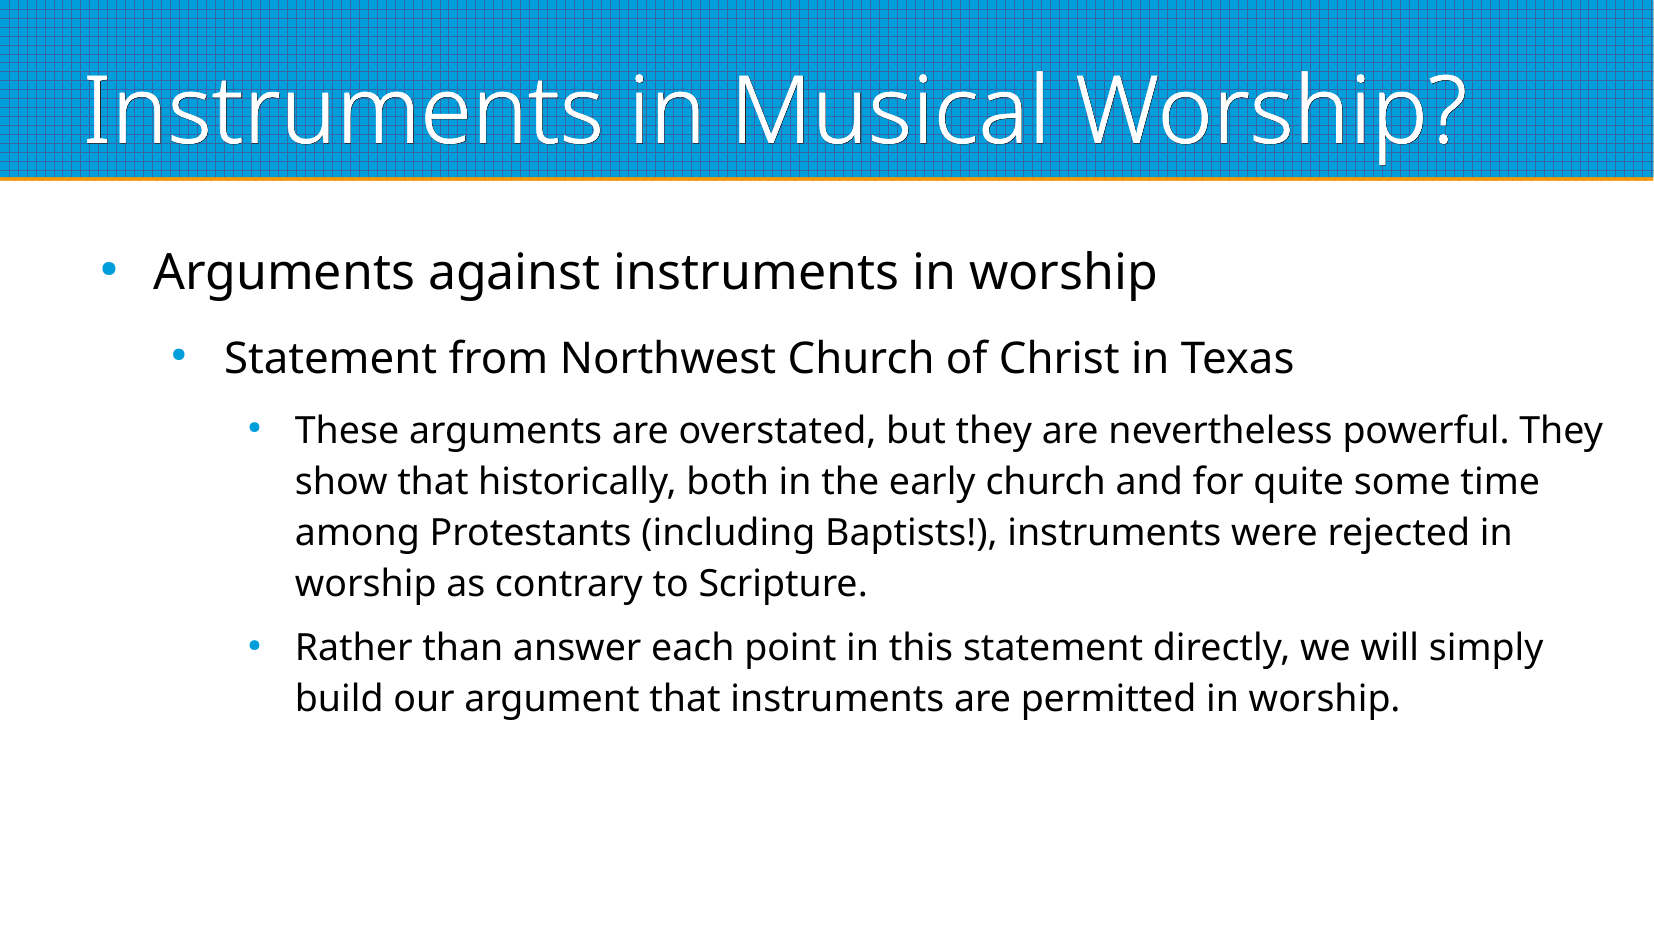

# Instruments in Musical Worship?
Arguments against instruments in worship
Statement from Northwest Church of Christ in Texas
These arguments are overstated, but they are nevertheless powerful. They show that historically, both in the early church and for quite some time among Protestants (including Baptists!), instruments were rejected in worship as contrary to Scripture.
Rather than answer each point in this statement directly, we will simply build our argument that instruments are permitted in worship.